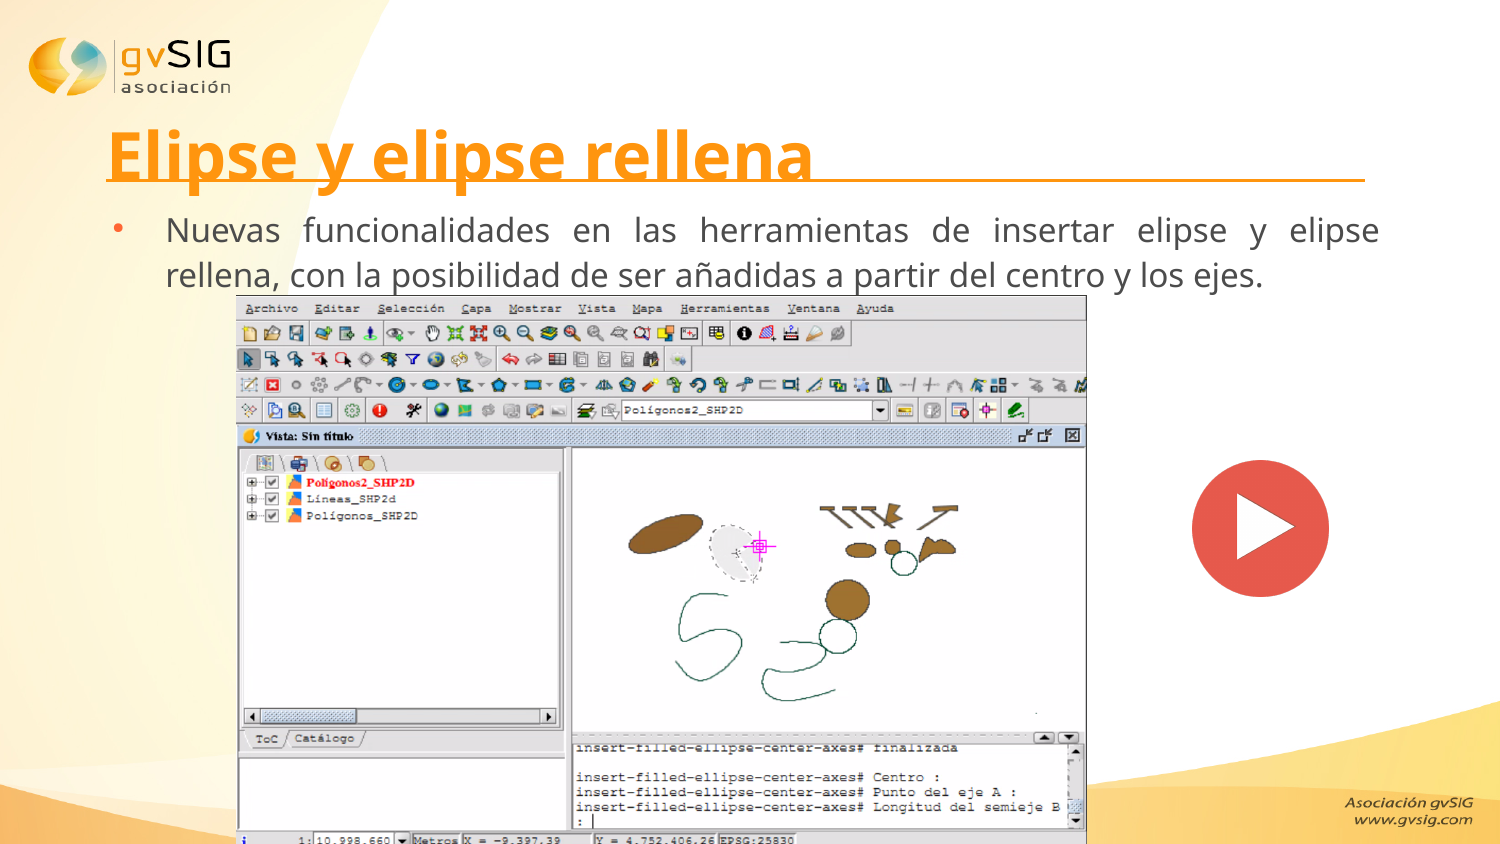

# Elipse y elipse rellena
Nuevas funcionalidades en las herramientas de insertar elipse y elipse rellena, con la posibilidad de ser añadidas a partir del centro y los ejes.